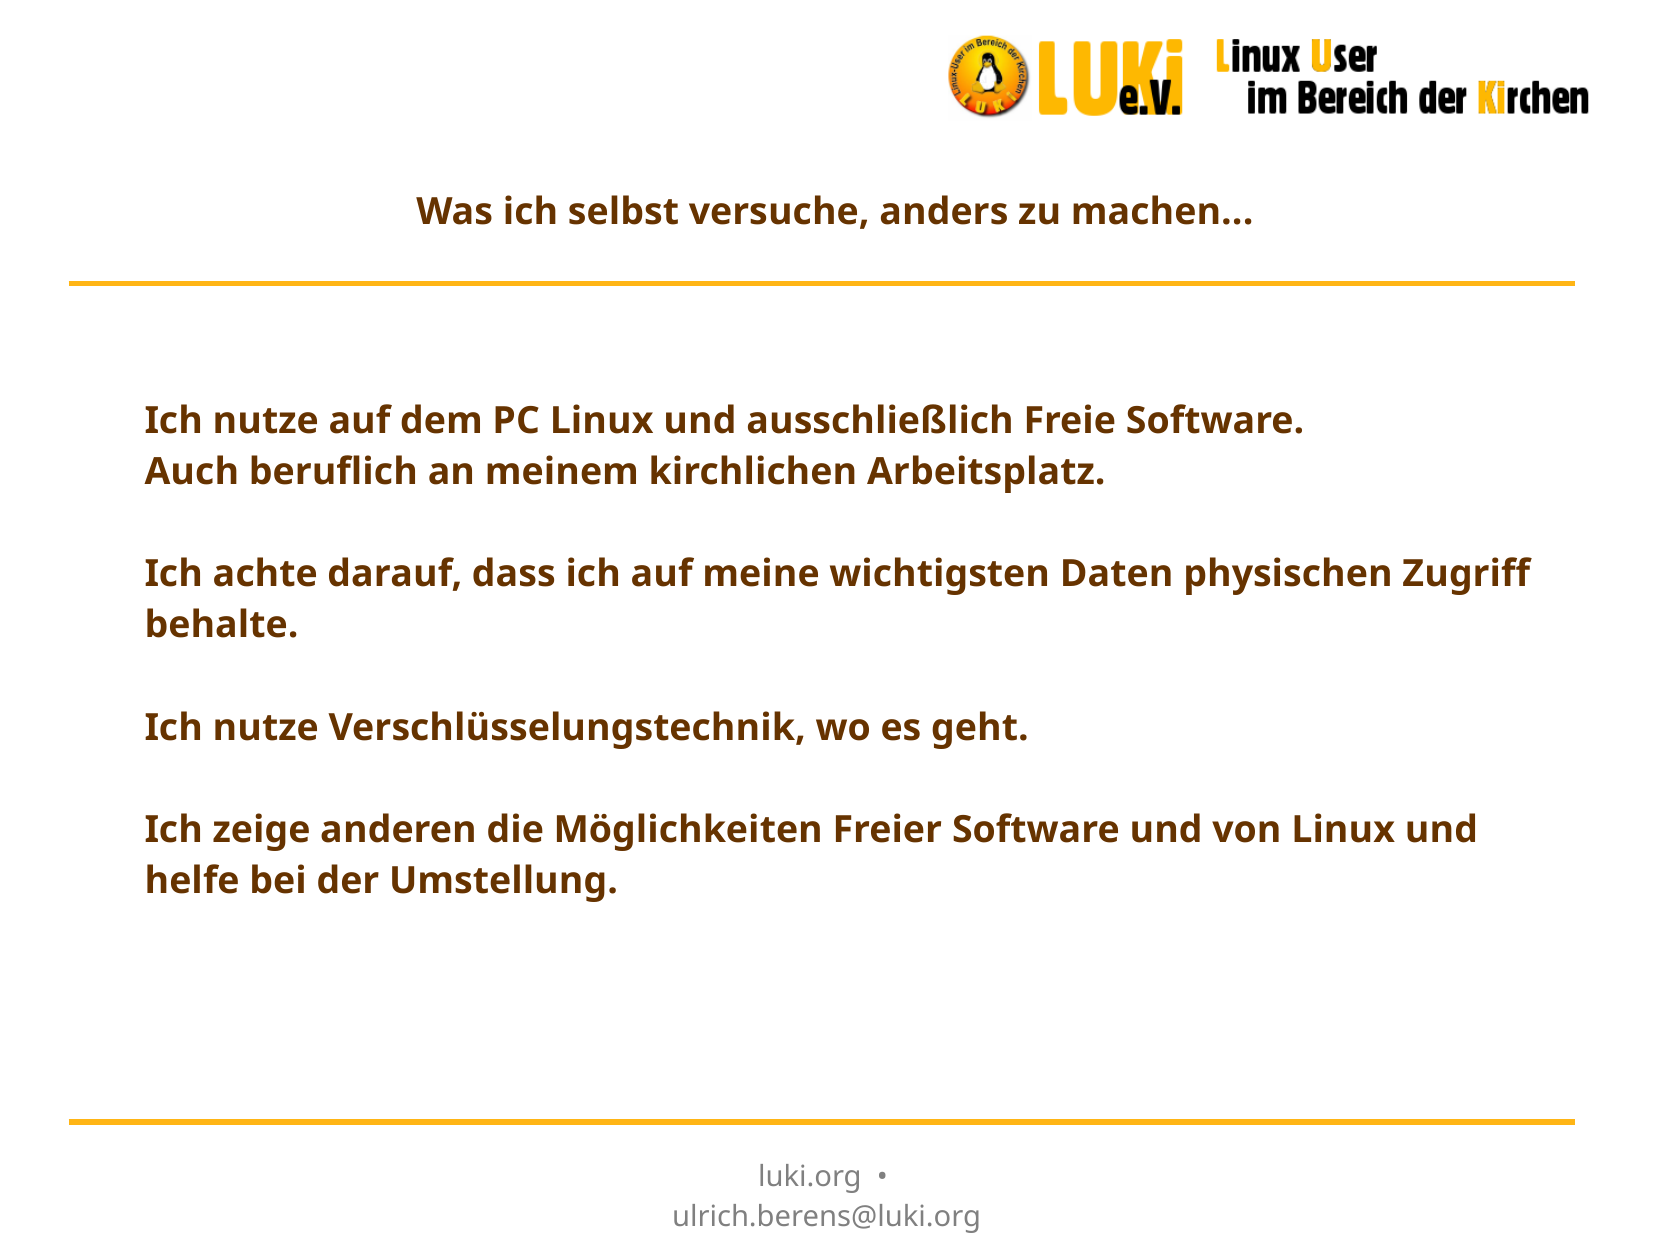

Was ich selbst versuche, anders zu machen...
Ich nutze auf dem PC Linux und ausschließlich Freie Software.
Auch beruflich an meinem kirchlichen Arbeitsplatz.
Ich achte darauf, dass ich auf meine wichtigsten Daten physischen Zugriff behalte.
Ich nutze Verschlüsselungstechnik, wo es geht.
Ich zeige anderen die Möglichkeiten Freier Software und von Linux und helfe bei der Umstellung.
luki.org • ulrich.berens@luki.org